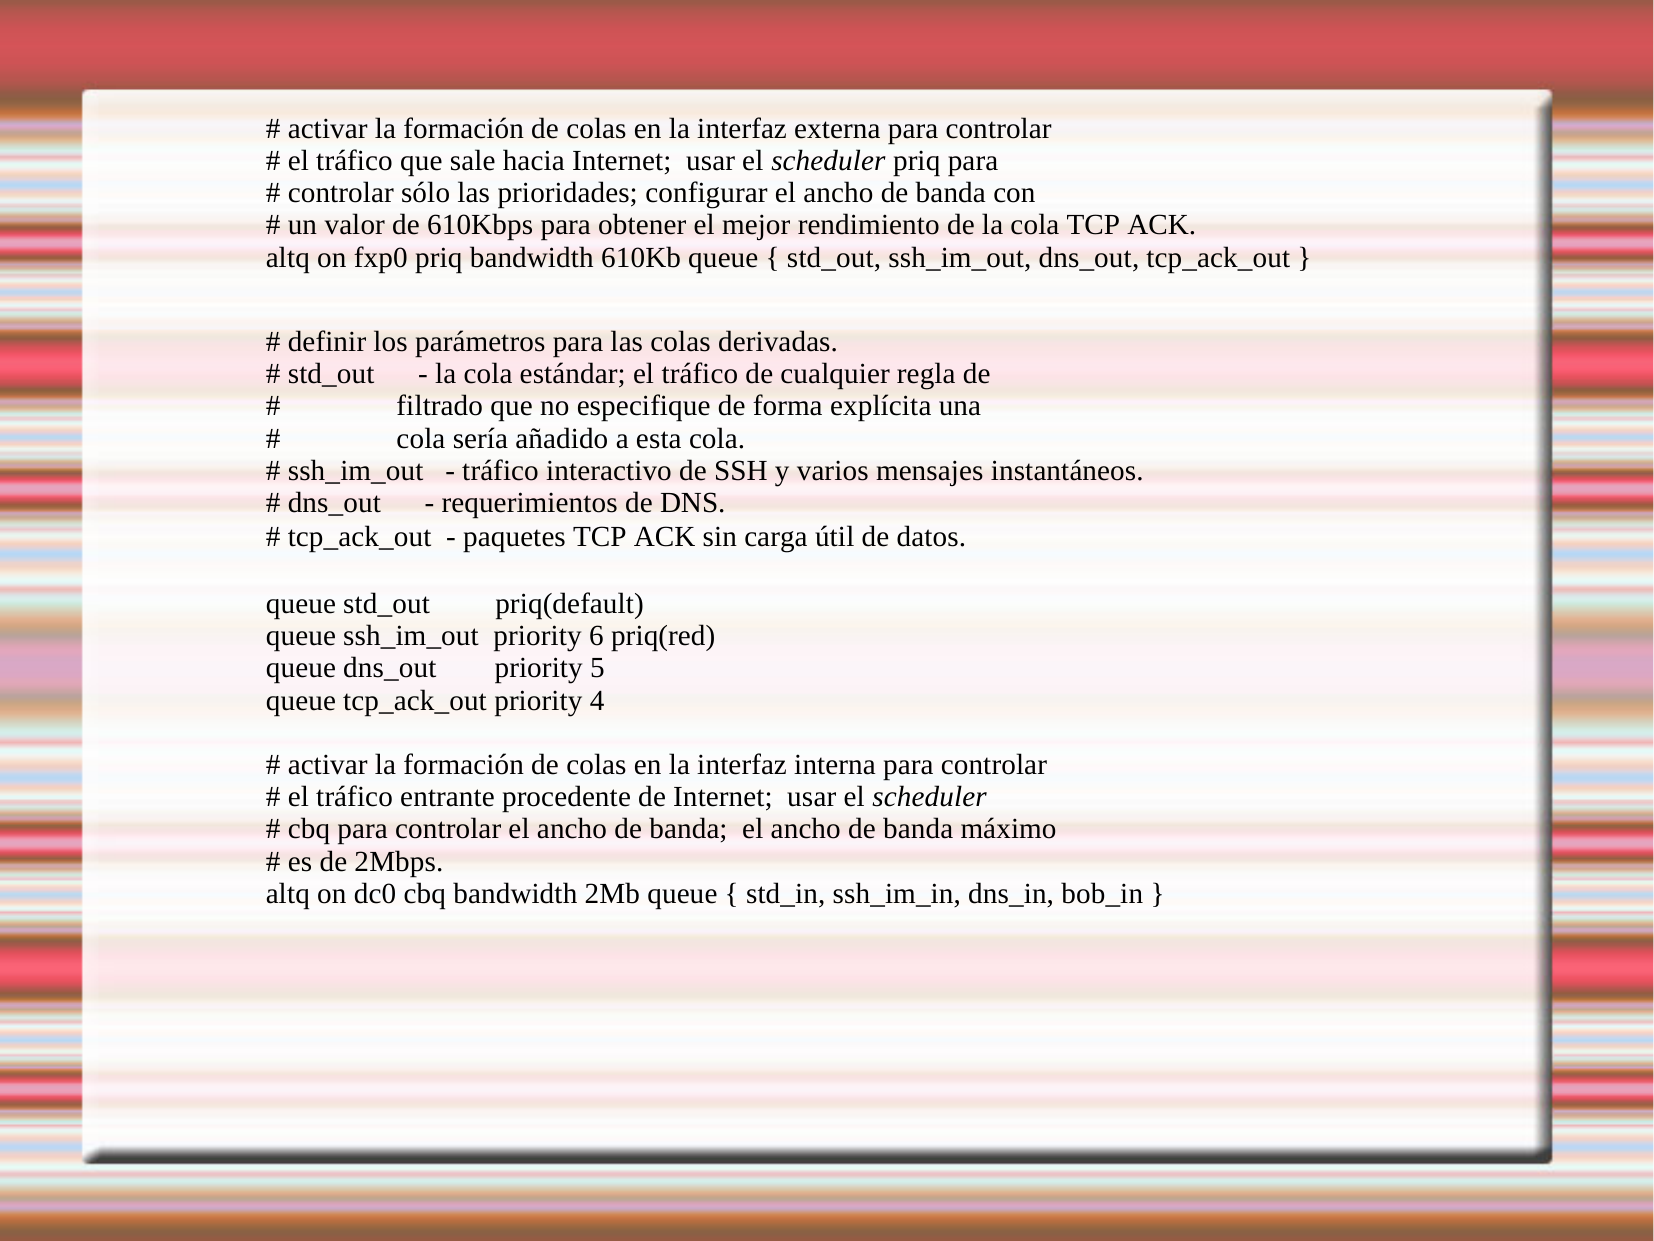

# activar la formación de colas en la interfaz externa para controlar # el tráfico que sale hacia Internet; usar el scheduler priq para # controlar sólo las prioridades; configurar el ancho de banda con # un valor de 610Kbps para obtener el mejor rendimiento de la cola TCP ACK. altq on fxp0 priq bandwidth 610Kb queue { std_out, ssh_im_out, dns_out, tcp_ack_out }
# definir los parámetros para las colas derivadas. # std_out - la cola estándar; el tráfico de cualquier regla de # filtrado que no especifique de forma explícita una # cola sería añadido a esta cola. # ssh_im_out - tráfico interactivo de SSH y varios mensajes instantáneos. # dns_out - requerimientos de DNS. # tcp_ack_out - paquetes TCP ACK sin carga útil de datos. queue std_out priq(default) queue ssh_im_out priority 6 priq(red) queue dns_out priority 5 queue tcp_ack_out priority 4 # activar la formación de colas en la interfaz interna para controlar # el tráfico entrante procedente de Internet; usar el scheduler # cbq para controlar el ancho de banda; el ancho de banda máximo # es de 2Mbps. altq on dc0 cbq bandwidth 2Mb queue { std_in, ssh_im_in, dns_in, bob_in }